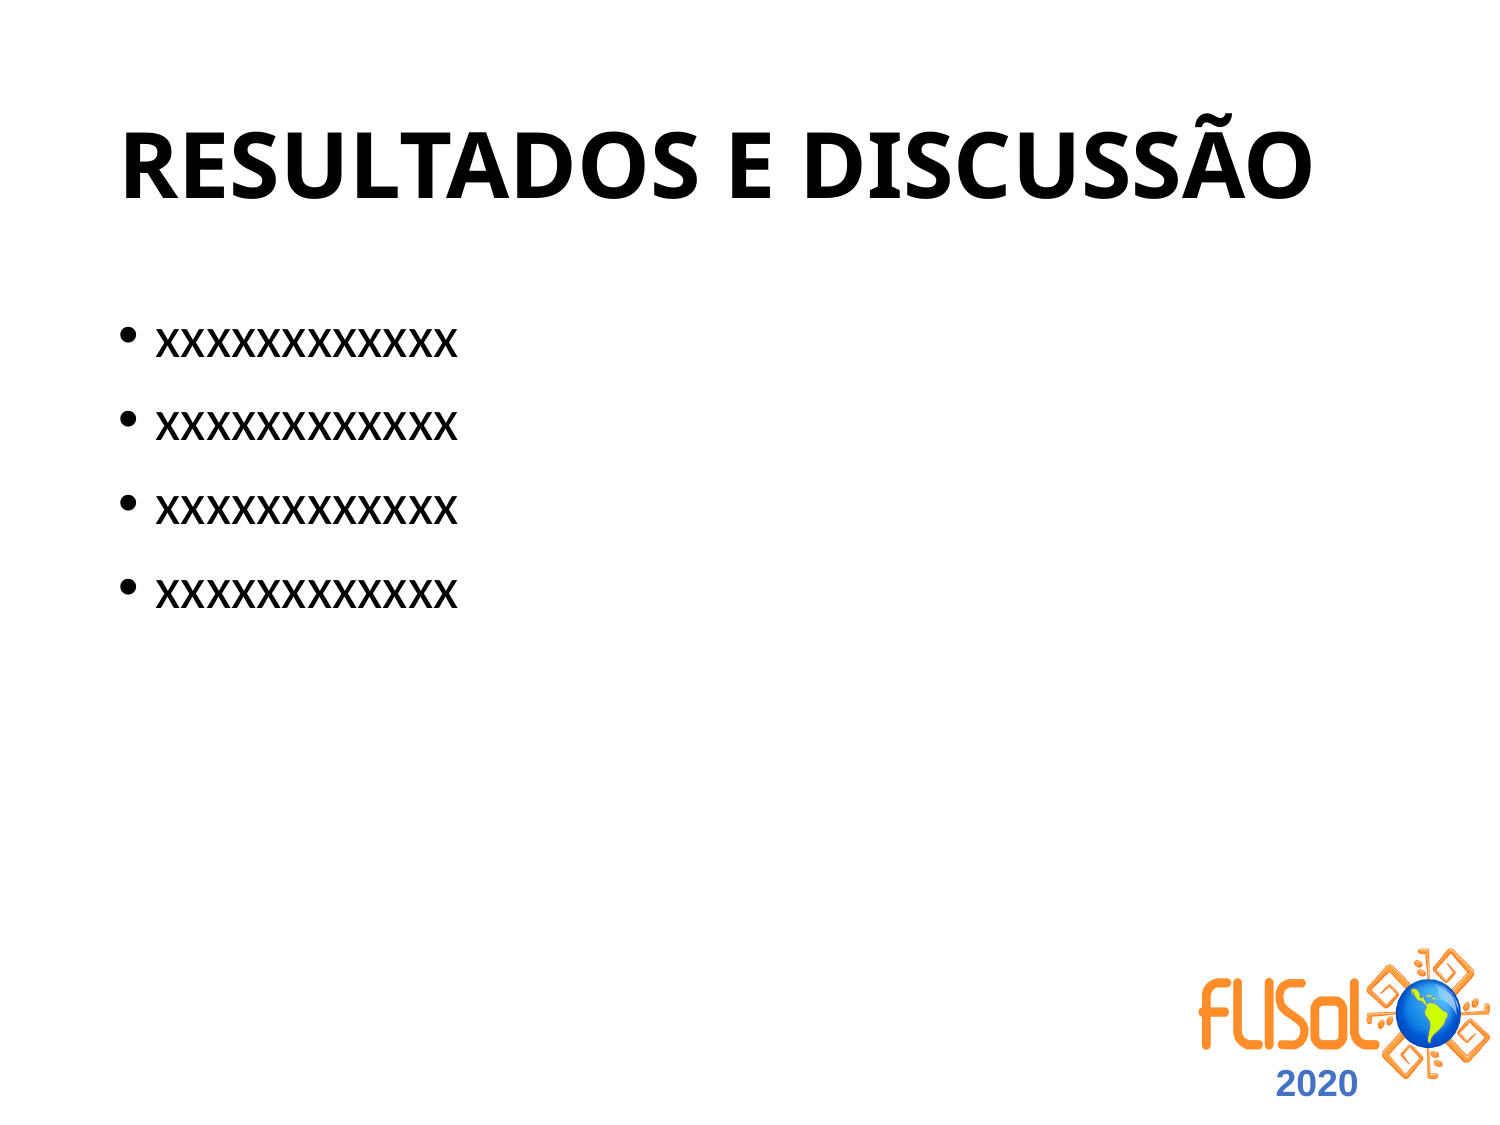

# RESULTADOS E DISCUSSÃO
xxxxxxxxxxxx
xxxxxxxxxxxx
xxxxxxxxxxxx
xxxxxxxxxxxx